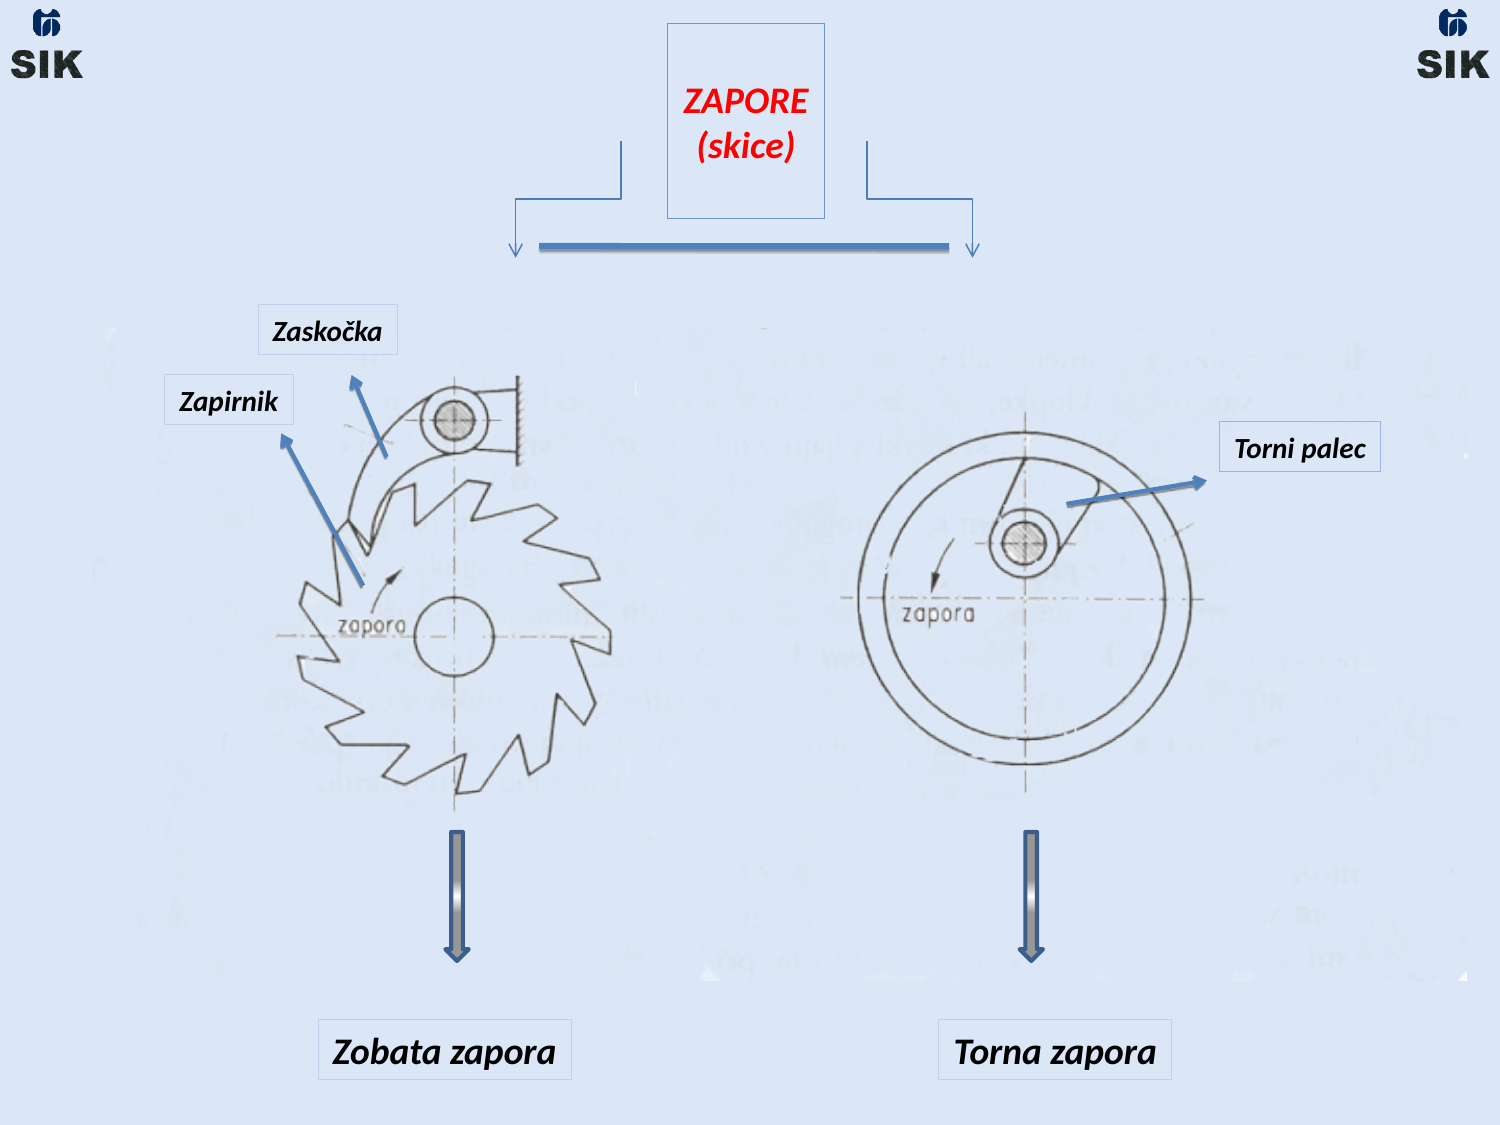

ZAPORE
(skice)
Zaskočka
Zapirnik
Torni palec
Zobata zapora
Torna zapora